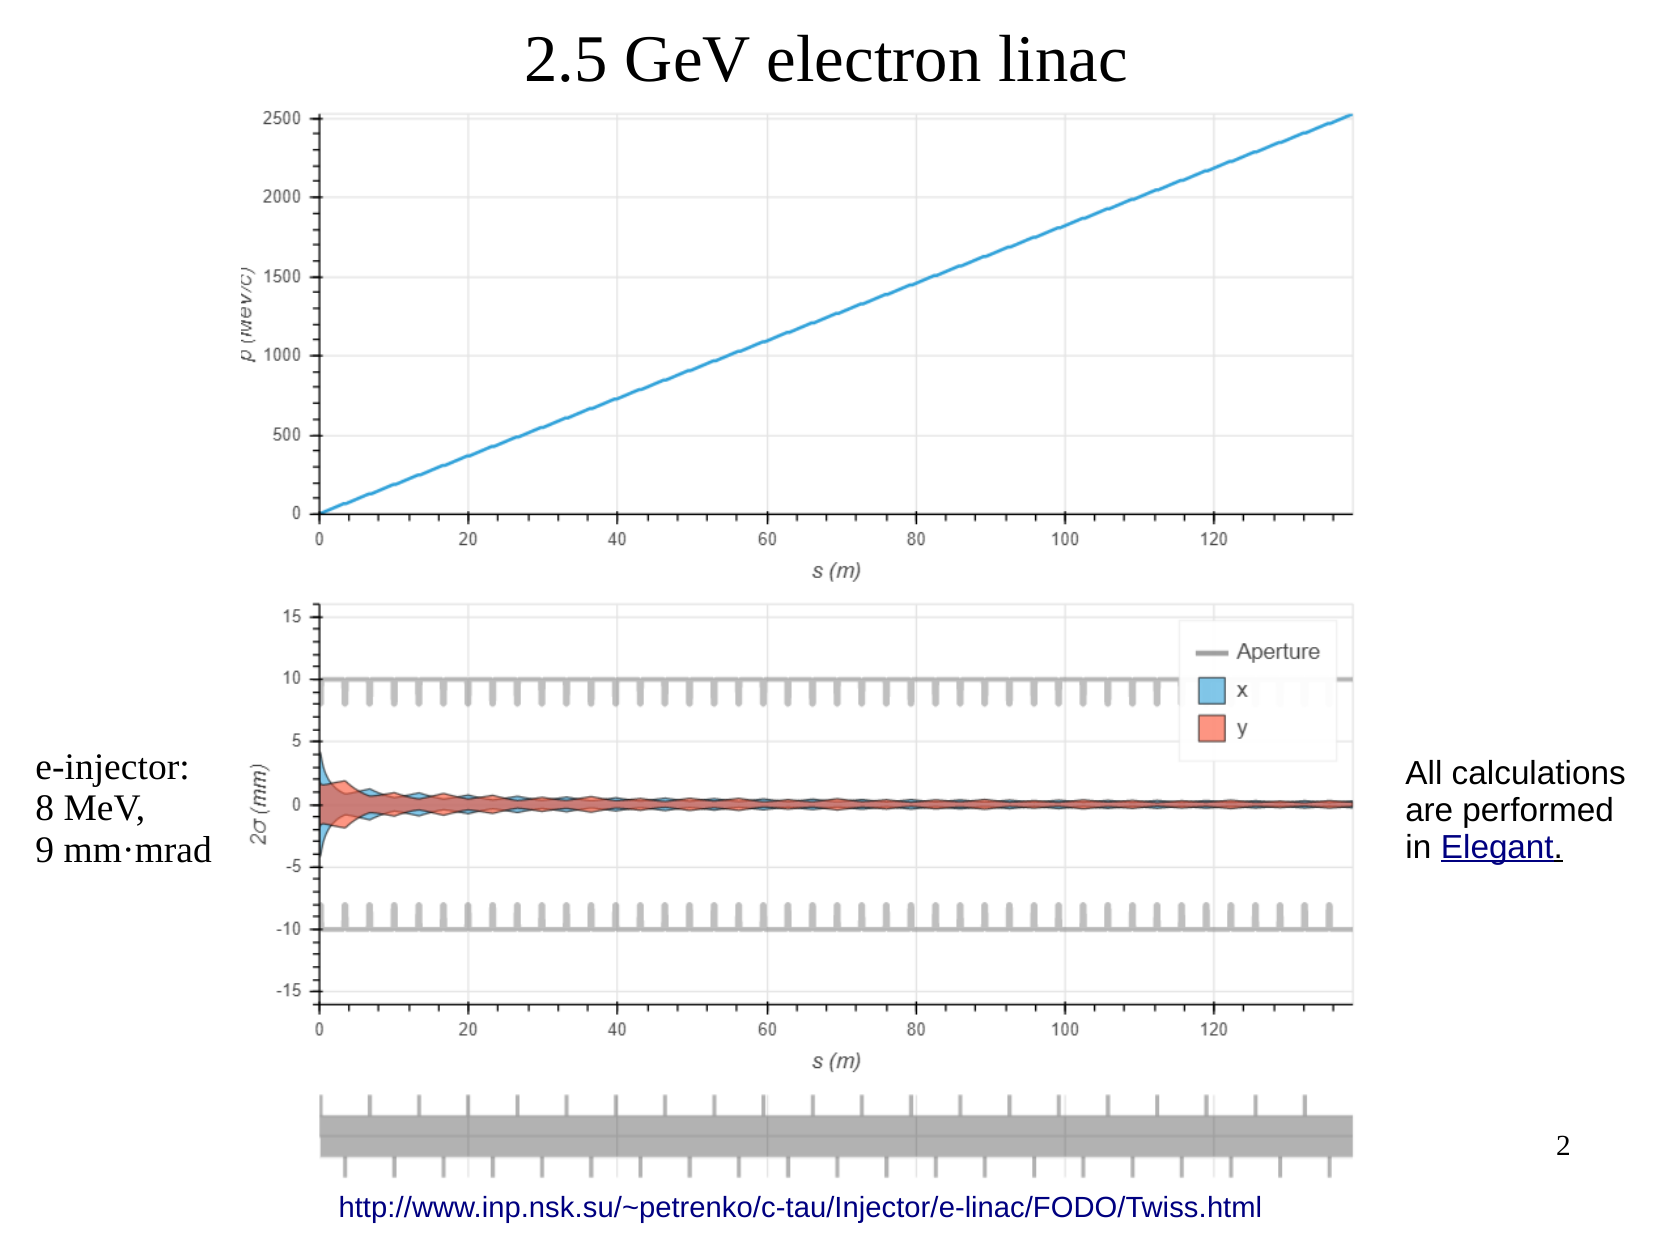

# 2.5 GeV electron linac
All calculations are performed in Еlegant.
e-injector:
8 MeV,
9 mm·mrad
2
http://www.inp.nsk.su/~petrenko/c-tau/Injector/e-linac/FODO/Twiss.html